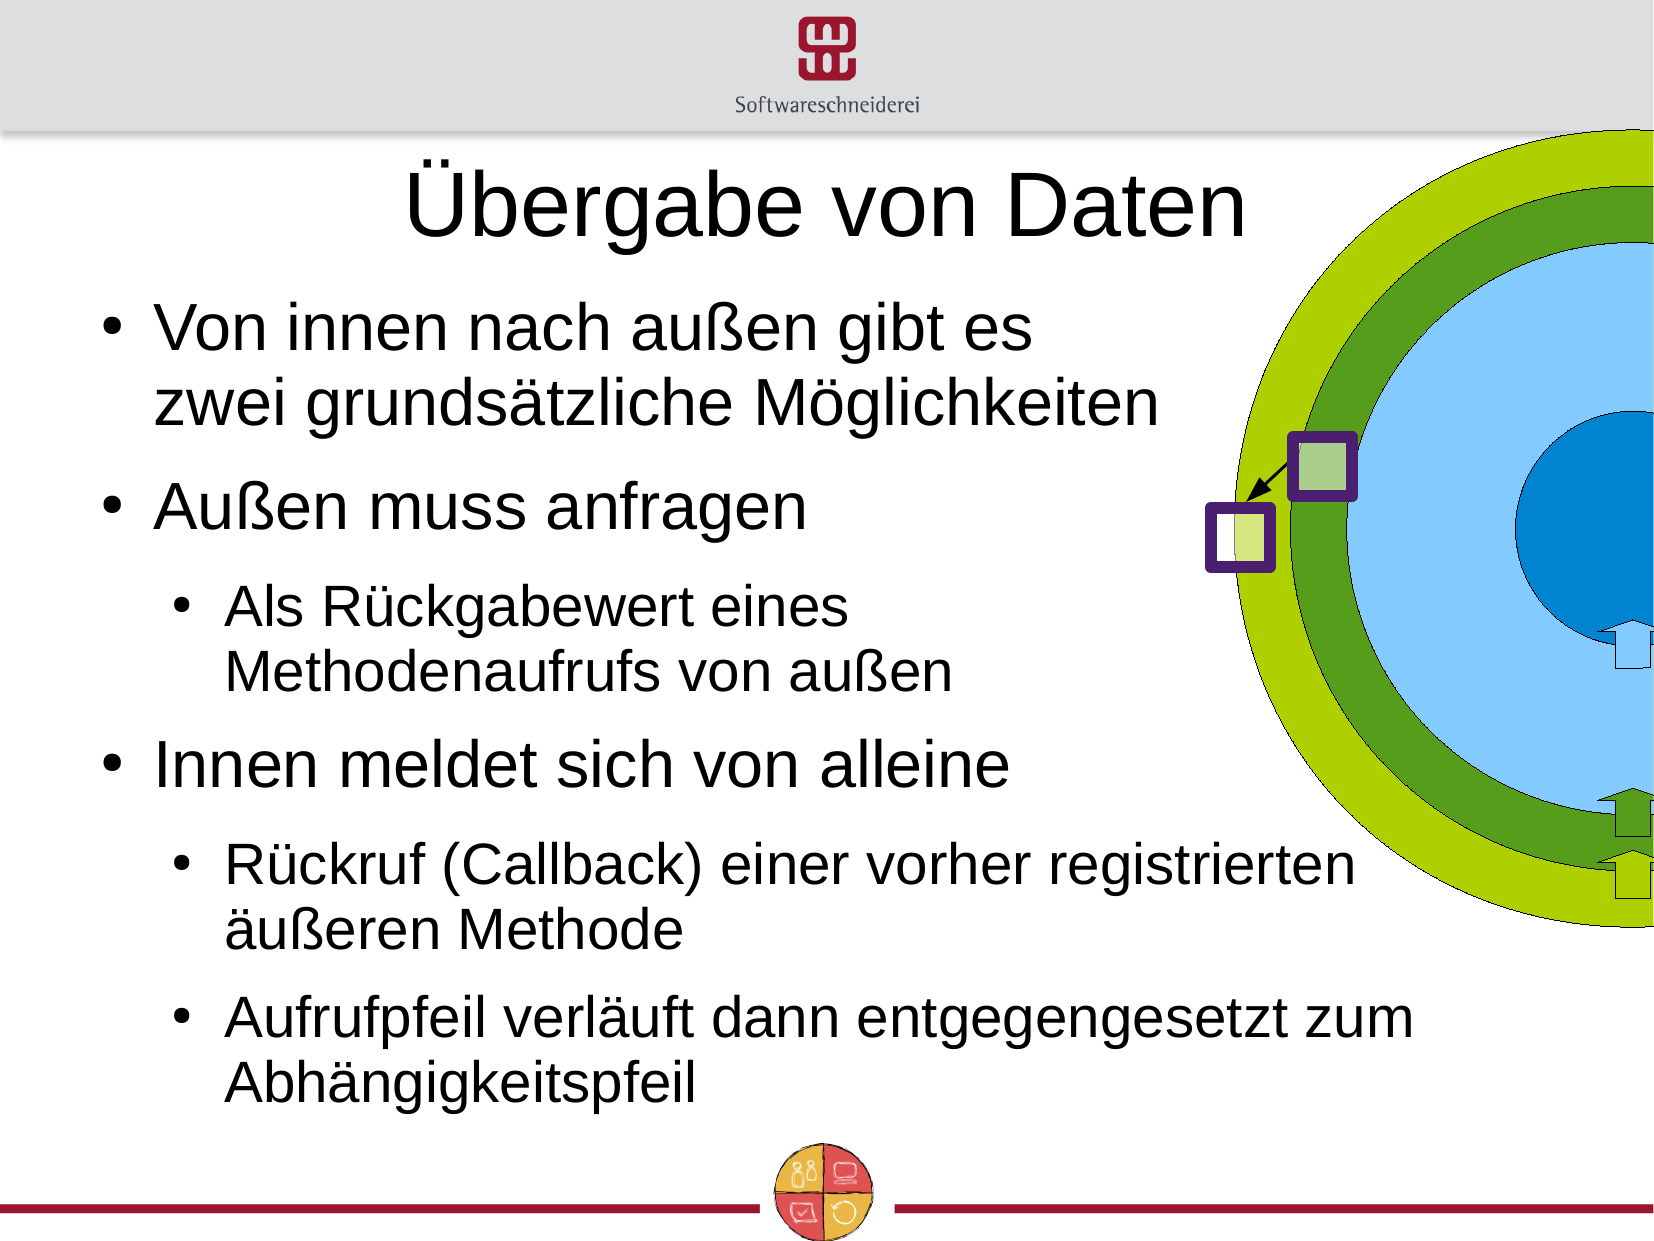

# Übergabe von Daten
Von innen nach außen gibt es
zwei grundsätzliche Möglichkeiten
Außen muss anfragen
Als Rückgabewert eines
Methodenaufrufs von außen
Innen meldet sich von alleine
Rückruf (Callback) einer vorher registrierten
äußeren Methode
Aufrufpfeil verläuft dann entgegengesetzt zum Abhängigkeitspfeil